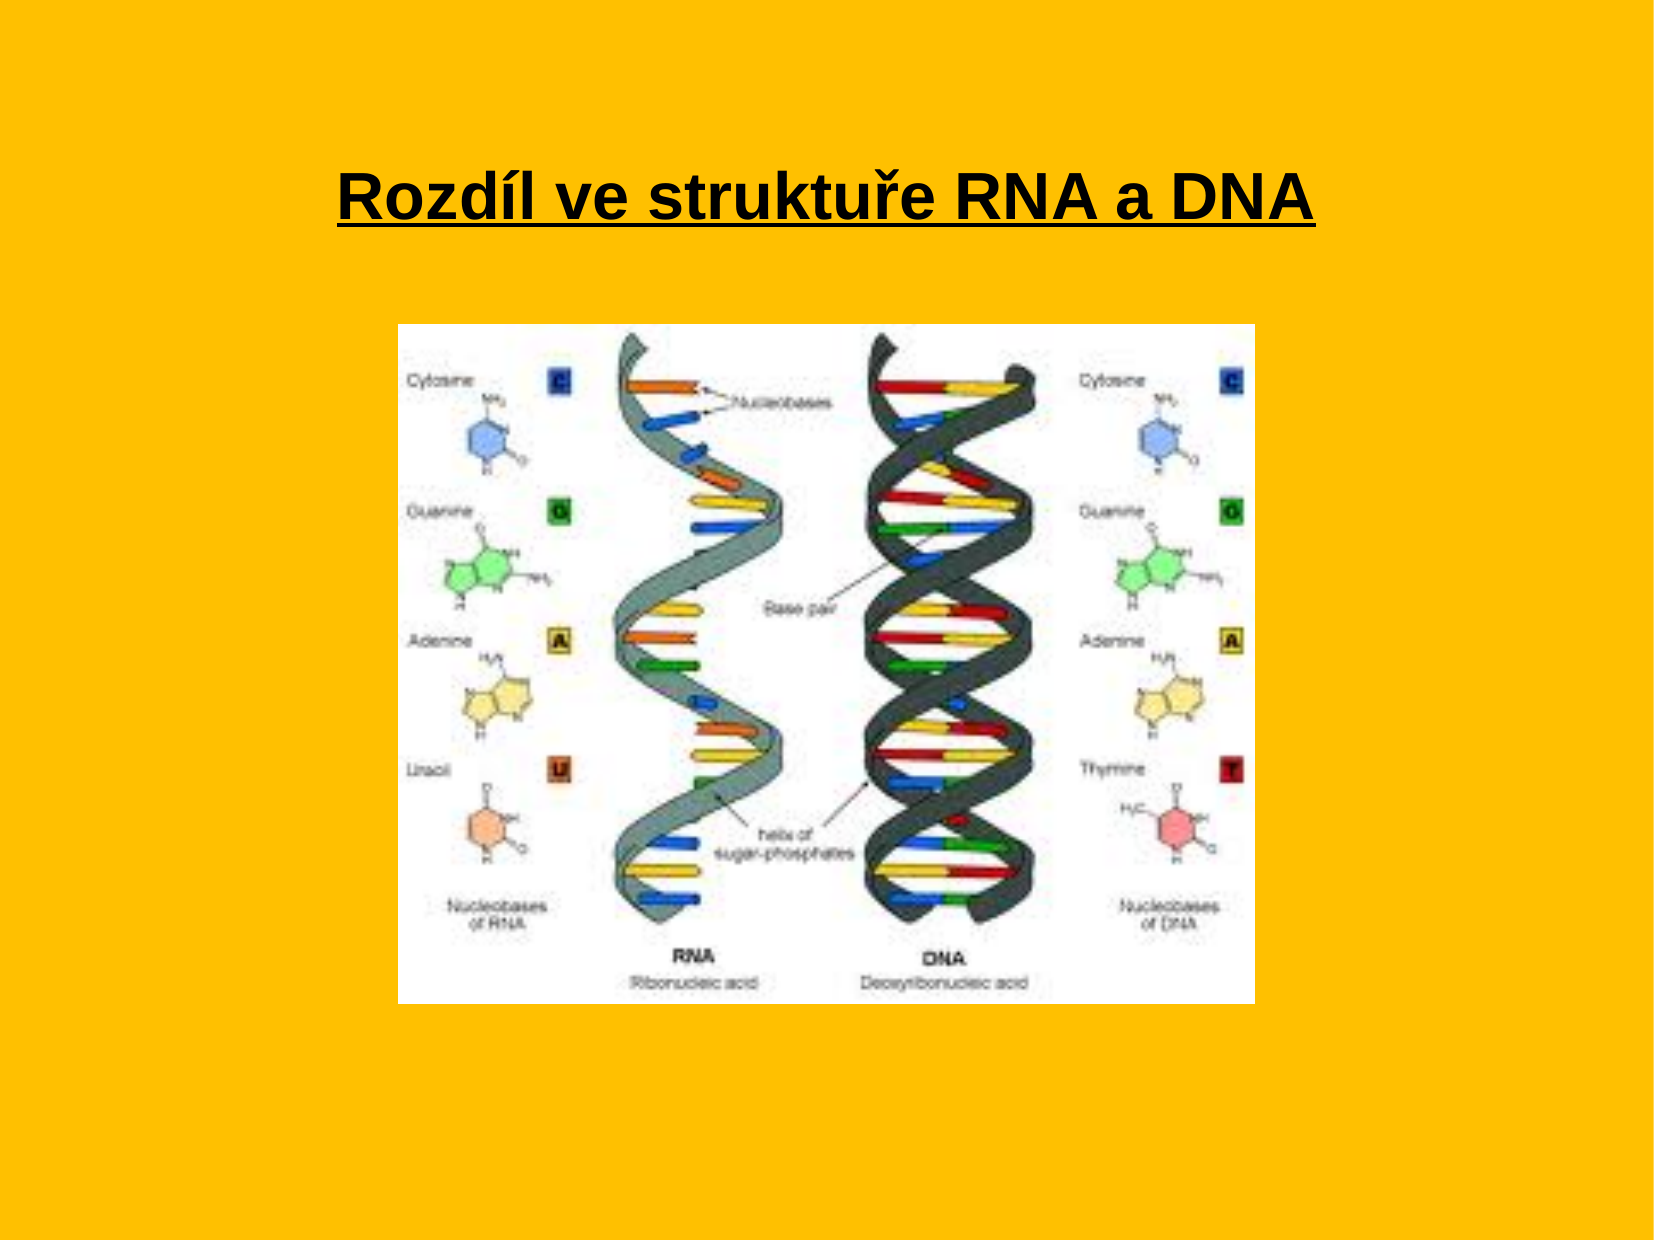

# Rozdíl ve struktuře RNA a DNA